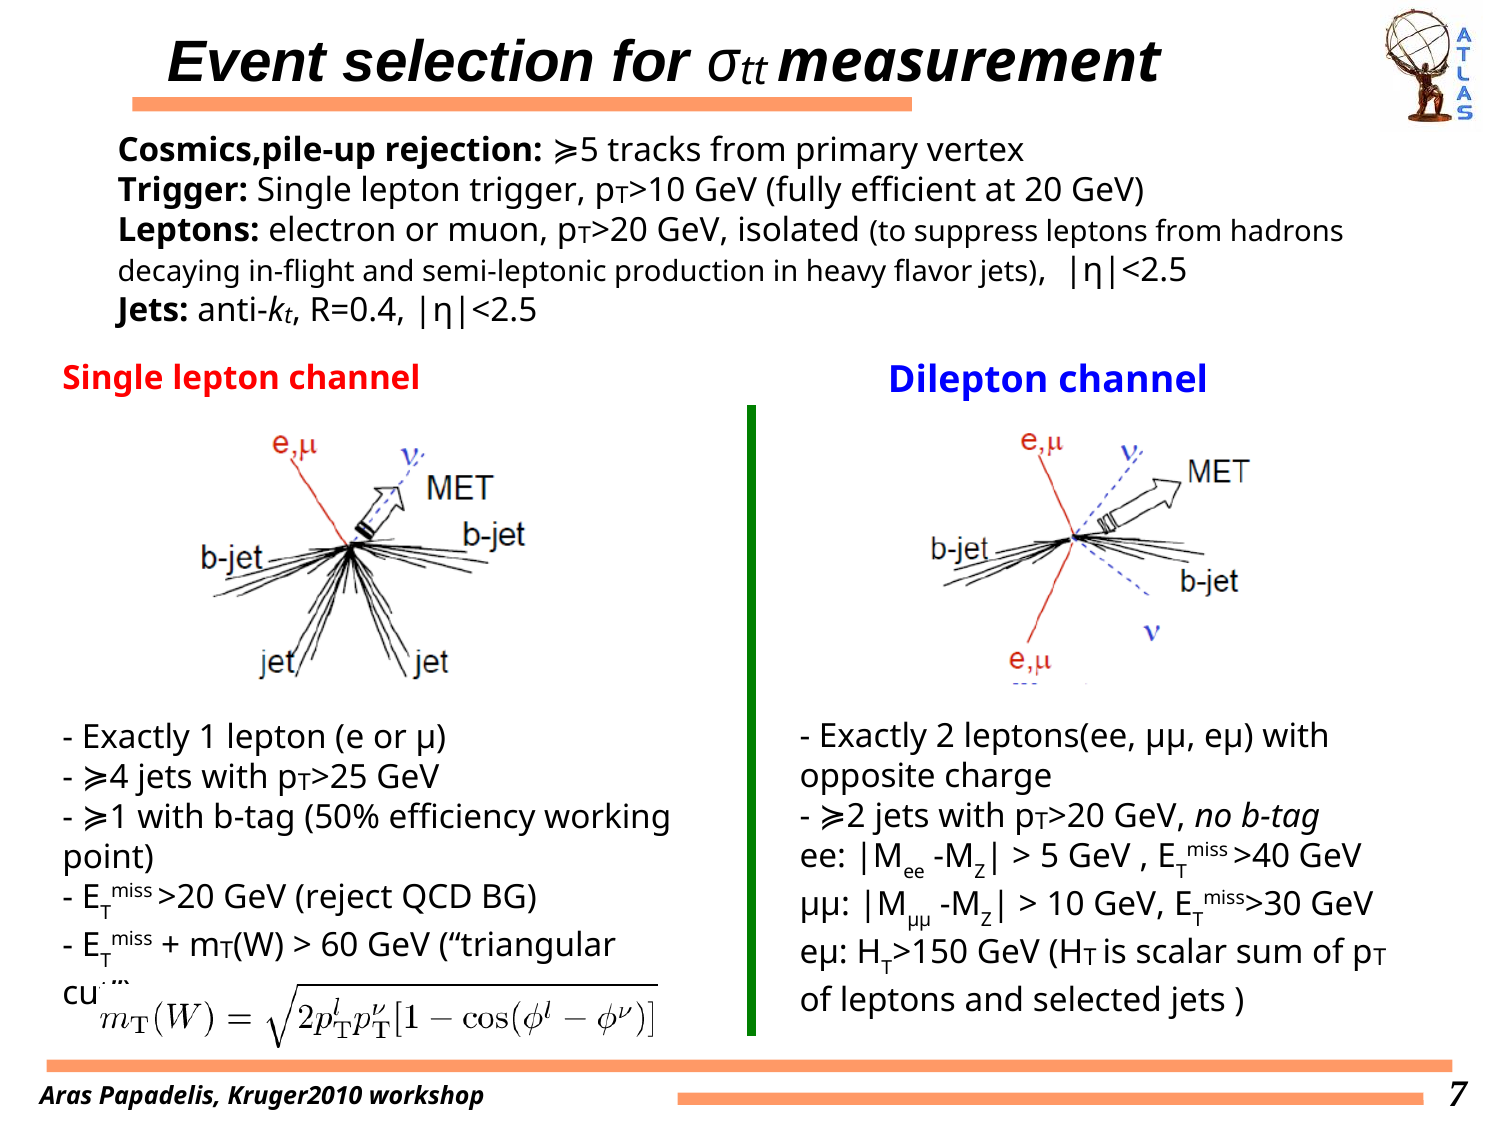

# Event selection for σtt measurement
Cosmics,pile-up rejection: ≽5 tracks from primary vertex
Trigger: Single lepton trigger, pT>10 GeV (fully efficient at 20 GeV)
Leptons: electron or muon, pT>20 GeV, isolated (to suppress leptons from hadrons decaying in-flight and semi-leptonic production in heavy flavor jets), |η|<2.5
Jets: anti-kt, R=0.4, |η|<2.5
Dilepton channel
Single lepton channel
- Exactly 1 lepton (е or μ)
- ≽4 jets with pT>25 GeV
- ≽1 with b-tag (50% efficiency working point)
- ETmiss >20 GeV (reject QCD BG)
- ETmiss + mT(W) > 60 GeV (“triangular cut”)
- Exactly 2 leptons(ее, μμ, еμ) with
opposite charge
- ≽2 jets with pT>20 GeV, no b-tag
ee: |Mee -MZ| > 5 GeV , ETmiss >40 GeV
μμ: |Mμμ -MZ| > 10 GeV, ETmiss>30 GeV
eμ: HT>150 GeV (HT is scalar sum of pT of leptons and selected jets )